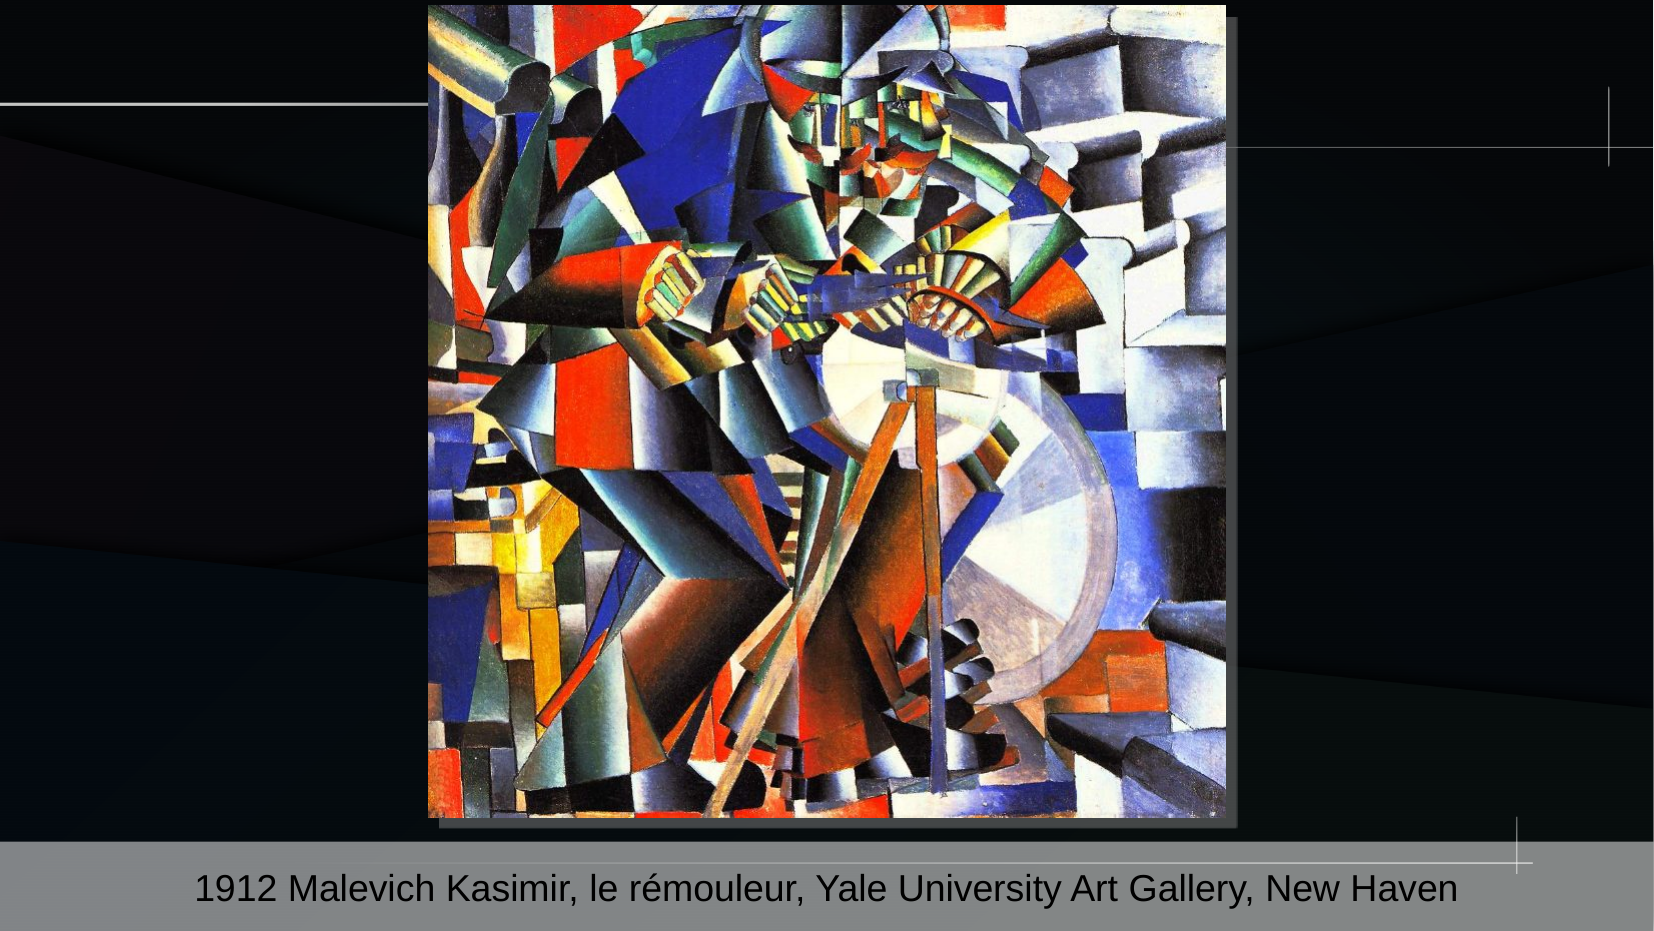

1912 Malevich Kasimir, le rémouleur, Yale University Art Gallery, New Haven